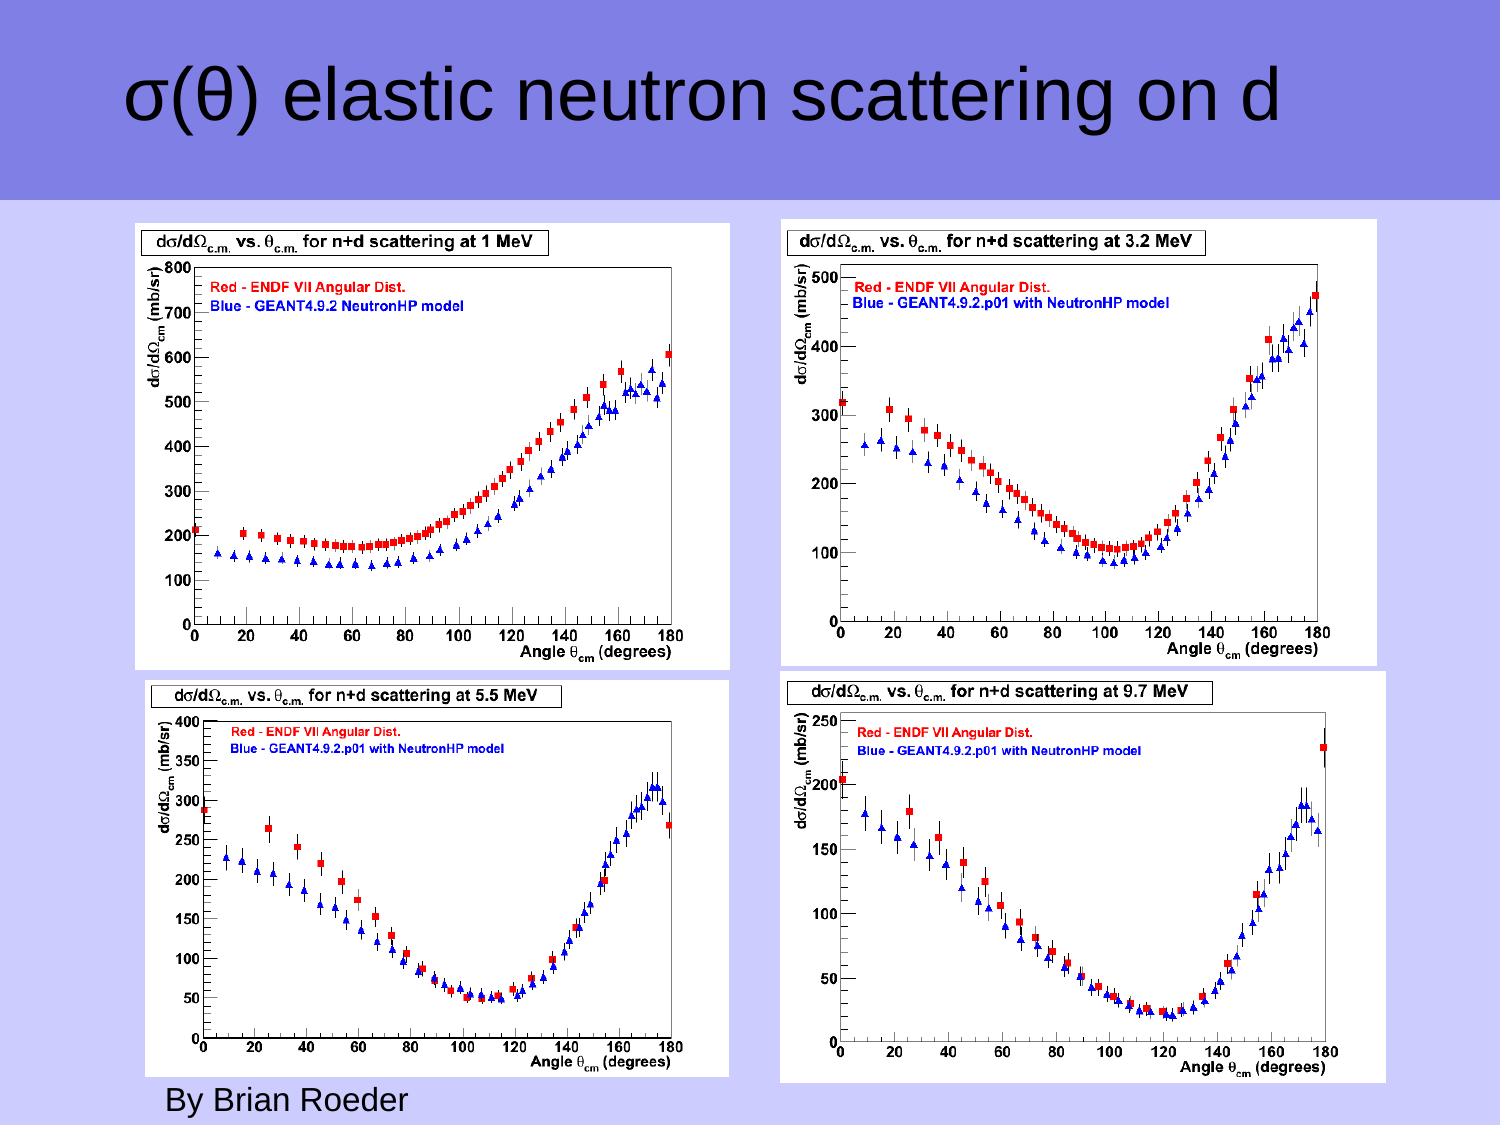

σ(θ) elastic neutron scattering on d
By Brian Roeder